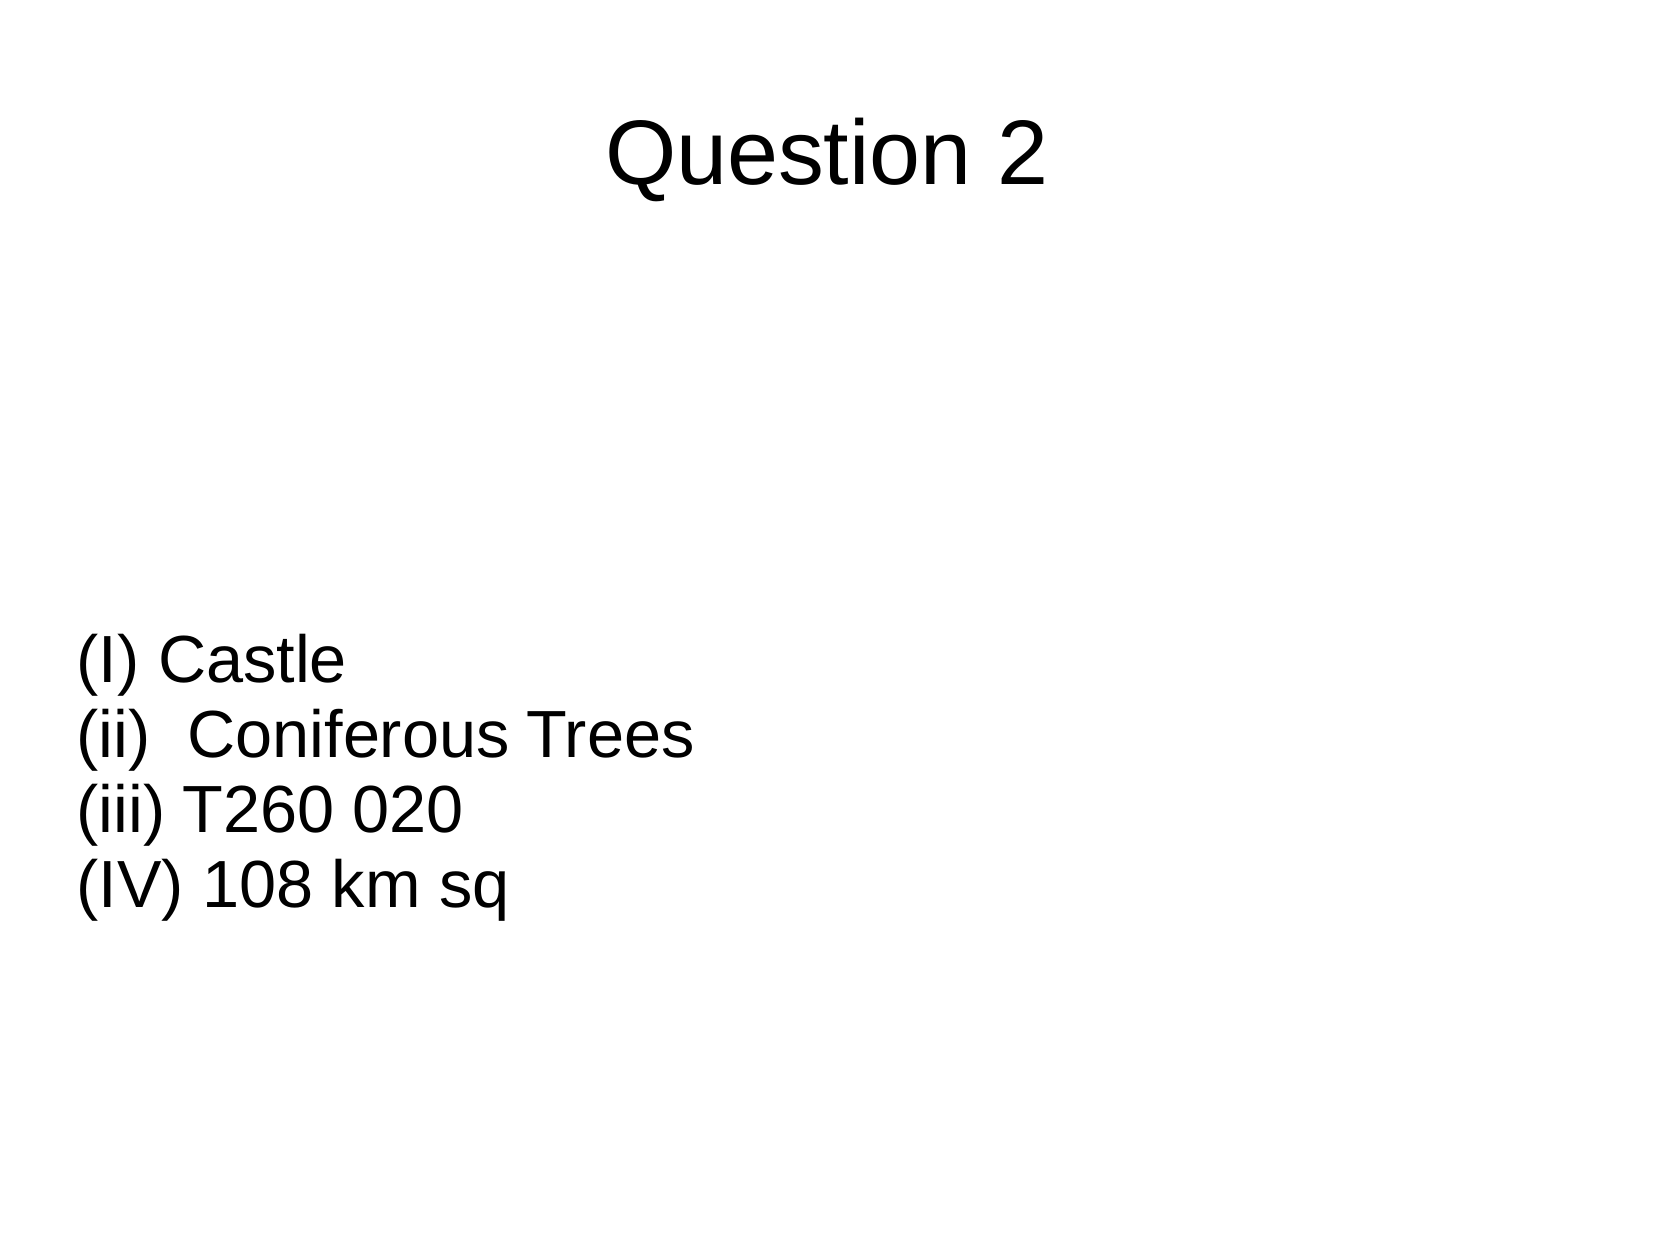

# Question 2
(I) Castle
(ii) Coniferous Trees
(iii) T260 020
(IV) 108 km sq